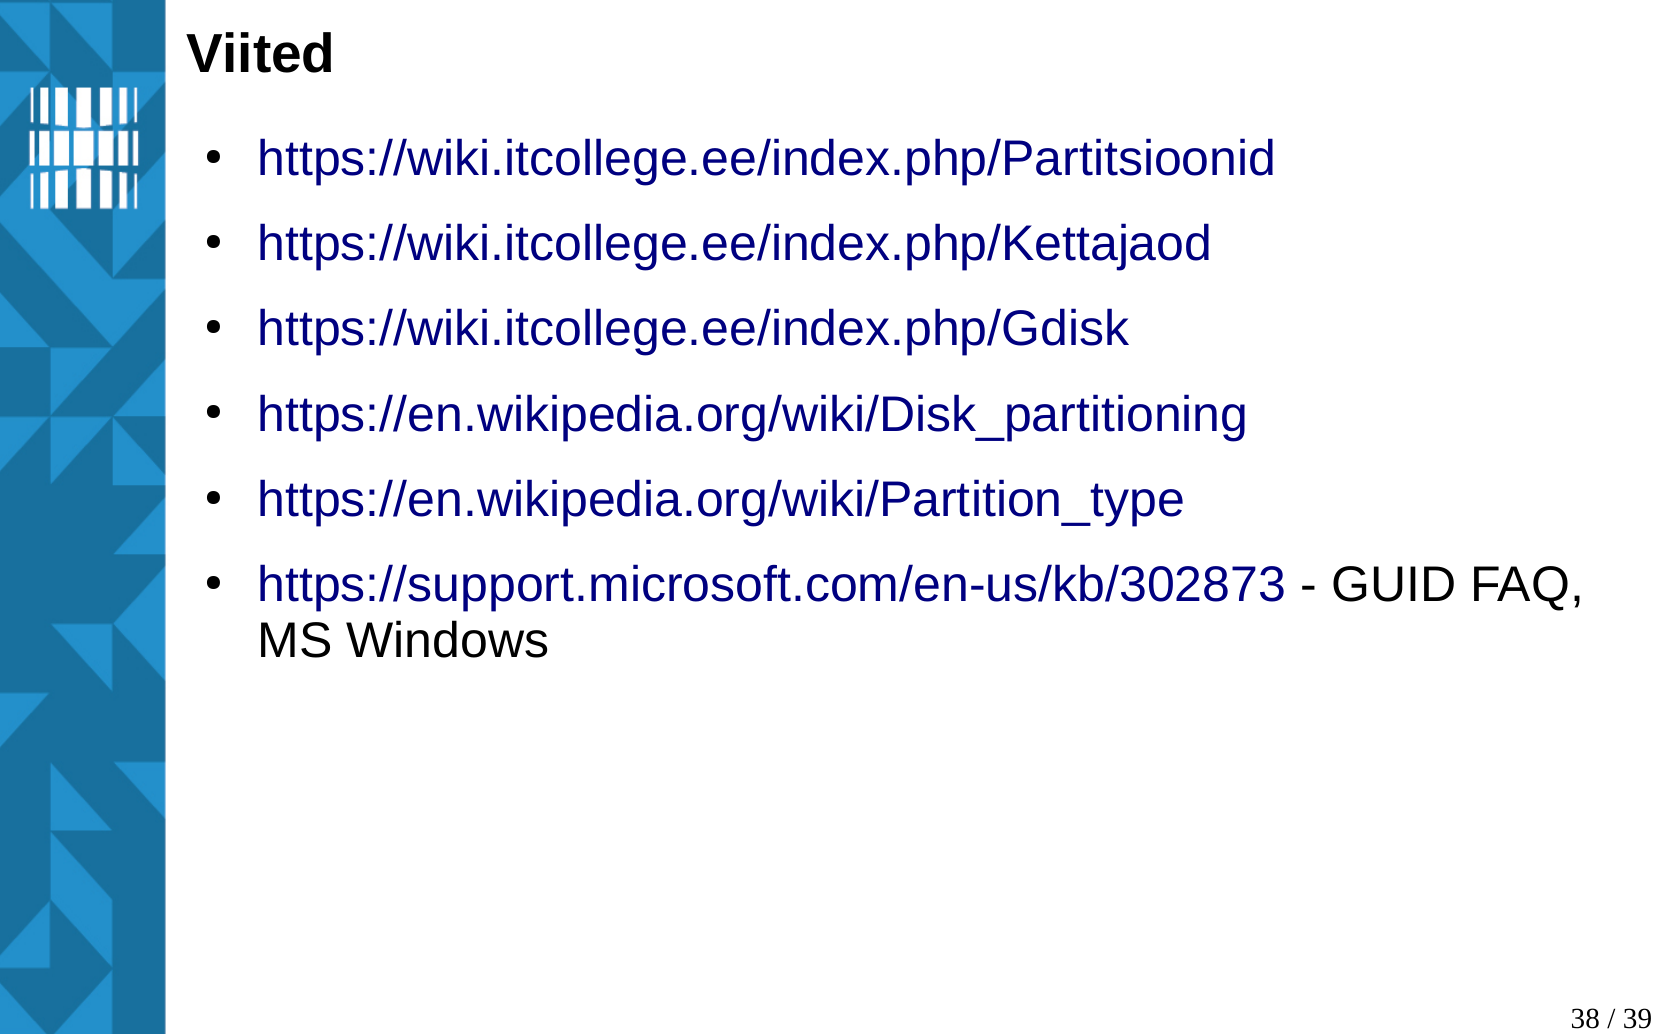

# Viited
https://wiki.itcollege.ee/index.php/Partitsioonid
https://wiki.itcollege.ee/index.php/Kettajaod
https://wiki.itcollege.ee/index.php/Gdisk
https://en.wikipedia.org/wiki/Disk_partitioning
https://en.wikipedia.org/wiki/Partition_type
https://support.microsoft.com/en-us/kb/302873 - GUID FAQ, MS Windows
38